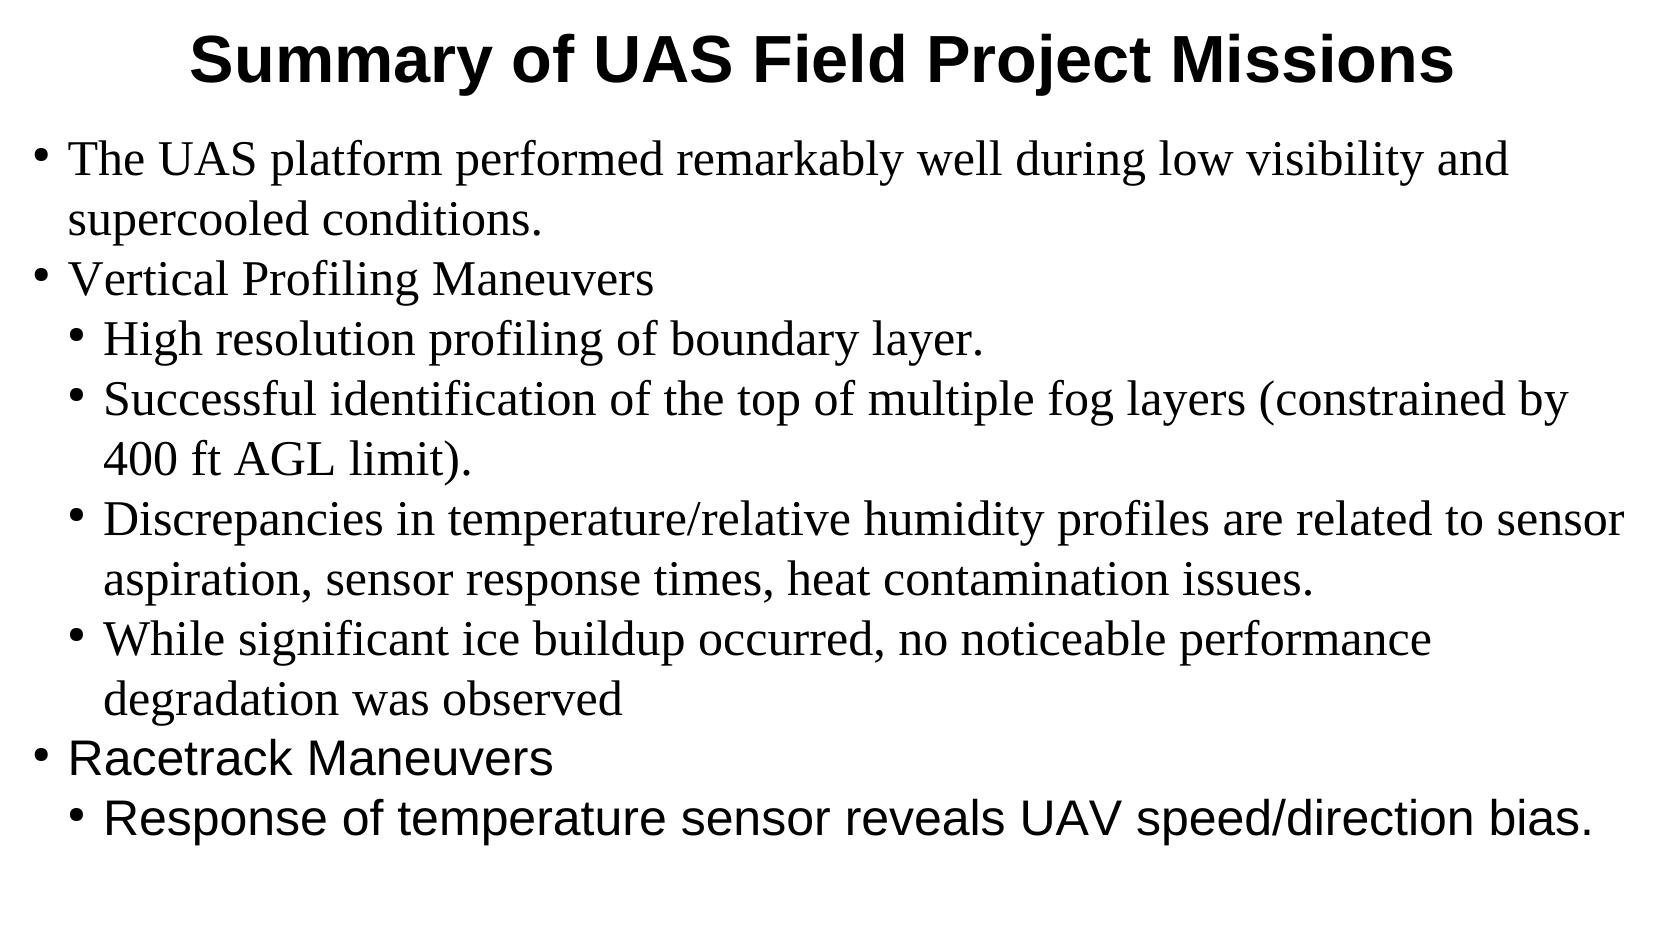

# Summary of UAS Field Project Missions
The UAS platform performed remarkably well during low visibility and supercooled conditions.
Vertical Profiling Maneuvers
High resolution profiling of boundary layer.
Successful identification of the top of multiple fog layers (constrained by 400 ft AGL limit).
Discrepancies in temperature/relative humidity profiles are related to sensor aspiration, sensor response times, heat contamination issues.
While significant ice buildup occurred, no noticeable performance degradation was observed
Racetrack Maneuvers
Response of temperature sensor reveals UAV speed/direction bias.